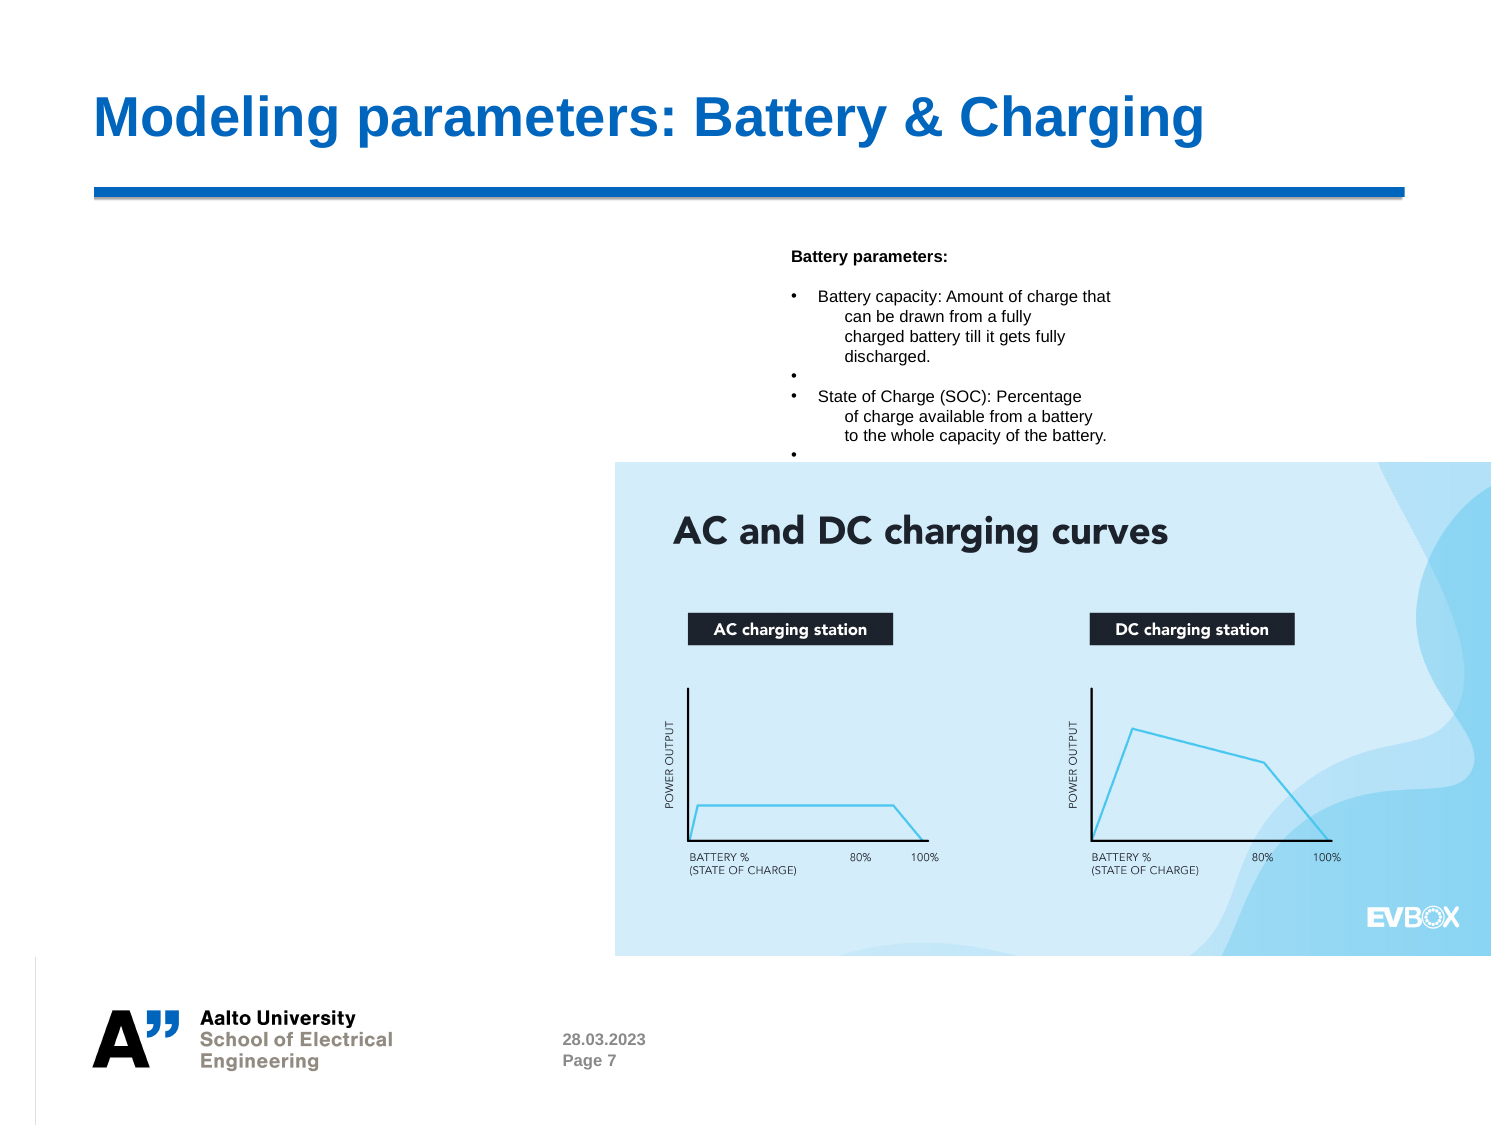

# Modeling parameters: Battery & Charging
Battery parameters:
Battery capacity: Amount of charge that can be drawn from a fully charged battery till it gets fully discharged.
State of Charge (SOC): Percentage of charge available from a battery to the whole capacity of the battery.
Charging mode e.g. fast-charging
Charging power
Charging efficiency
28.03.2023
Page